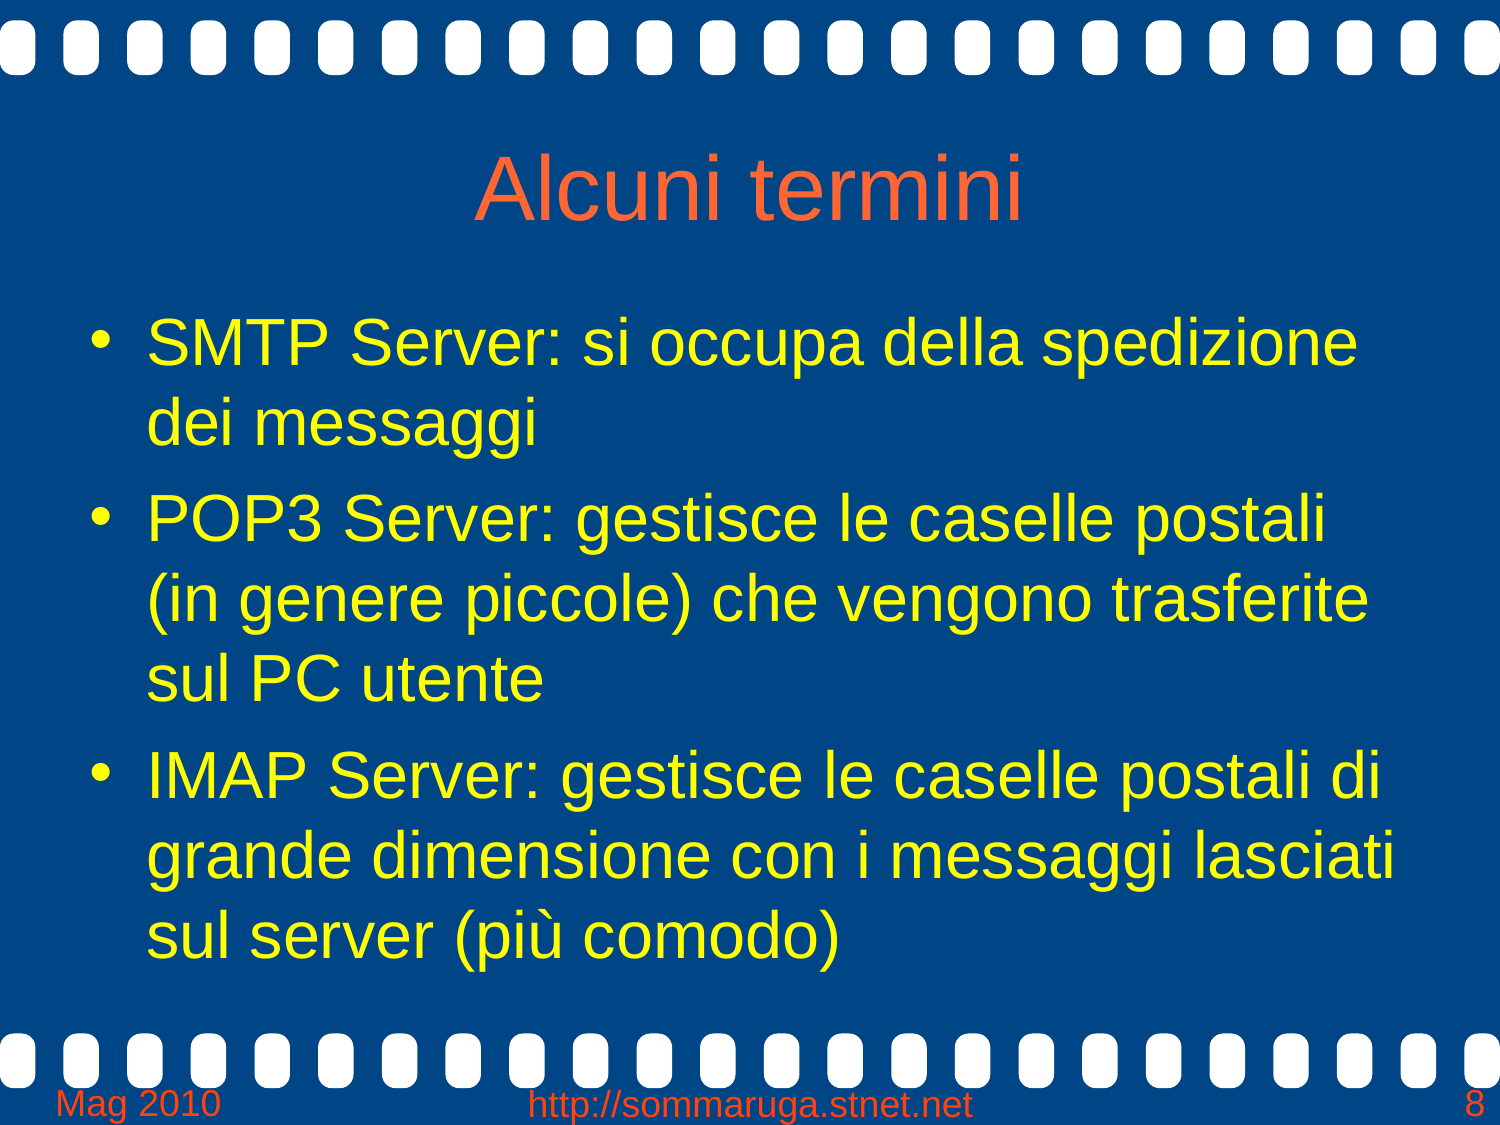

# Alcuni termini
SMTP Server: si occupa della spedizione dei messaggi
POP3 Server: gestisce le caselle postali (in genere piccole) che vengono trasferite sul PC utente
IMAP Server: gestisce le caselle postali di grande dimensione con i messaggi lasciati sul server (più comodo)